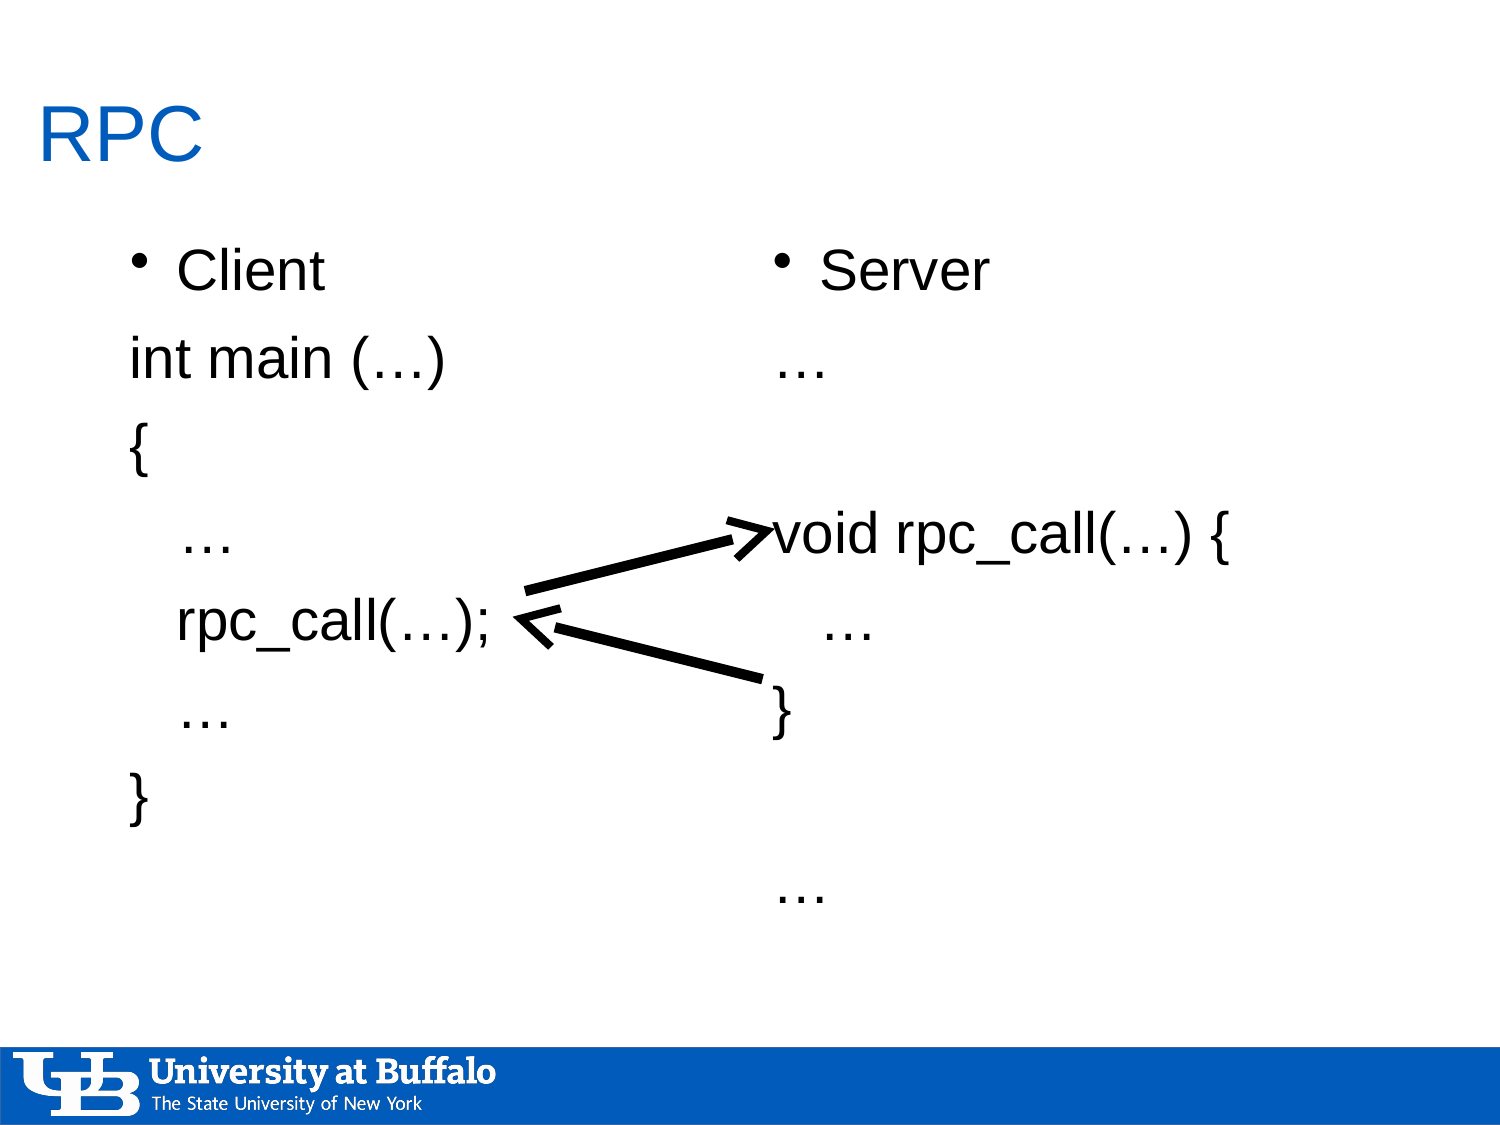

# RPC
Client
int main (…)
{
 …
	rpc_call(…);
	…
}
Server
…
void rpc_call(…) {
	…
}
…